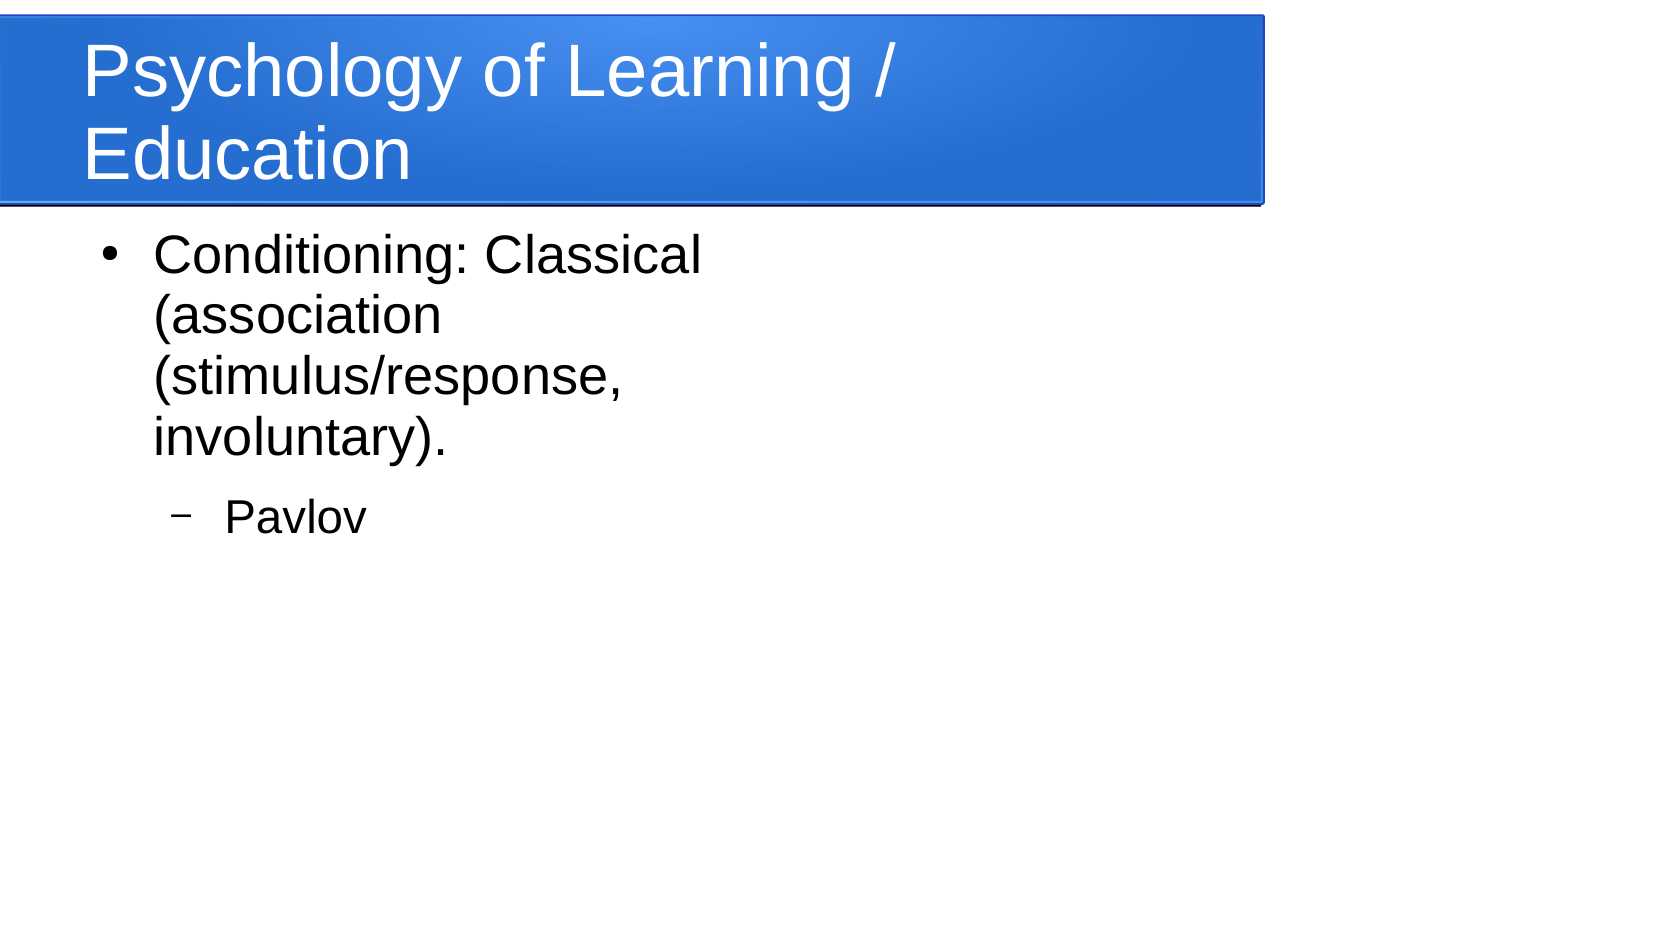

# Psychology of Learning / Education
Conditioning: Classical (association (stimulus/response, involuntary).
Pavlov